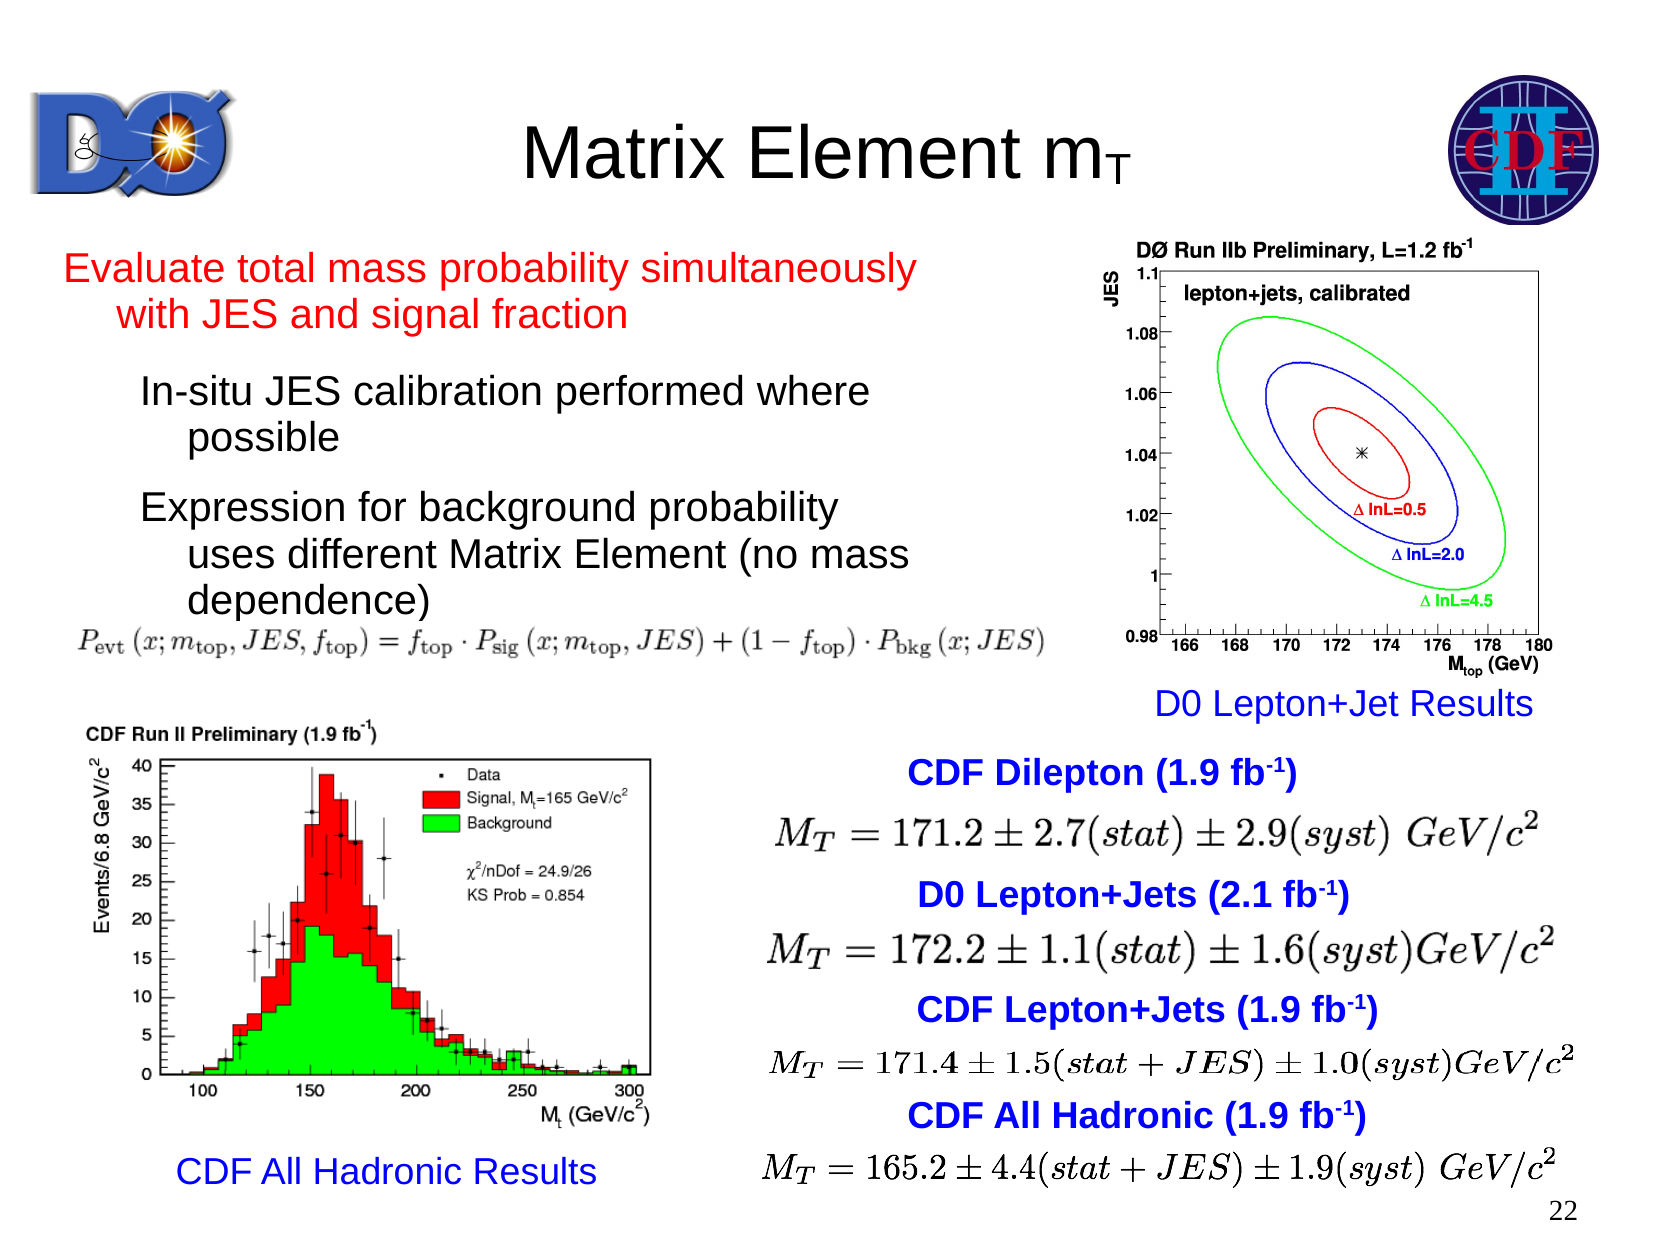

# Matrix Element mT
Evaluate total mass probability simultaneously with JES and signal fraction
In-situ JES calibration performed where possible
Expression for background probability uses different Matrix Element (no mass dependence)
D0 Lepton+Jet Results
CDF Dilepton (1.9 fb-1)
D0 Lepton+Jets (2.1 fb-1)
CDF Lepton+Jets (1.9 fb-1)
CDF All Hadronic (1.9 fb-1)
CDF All Hadronic Results
22